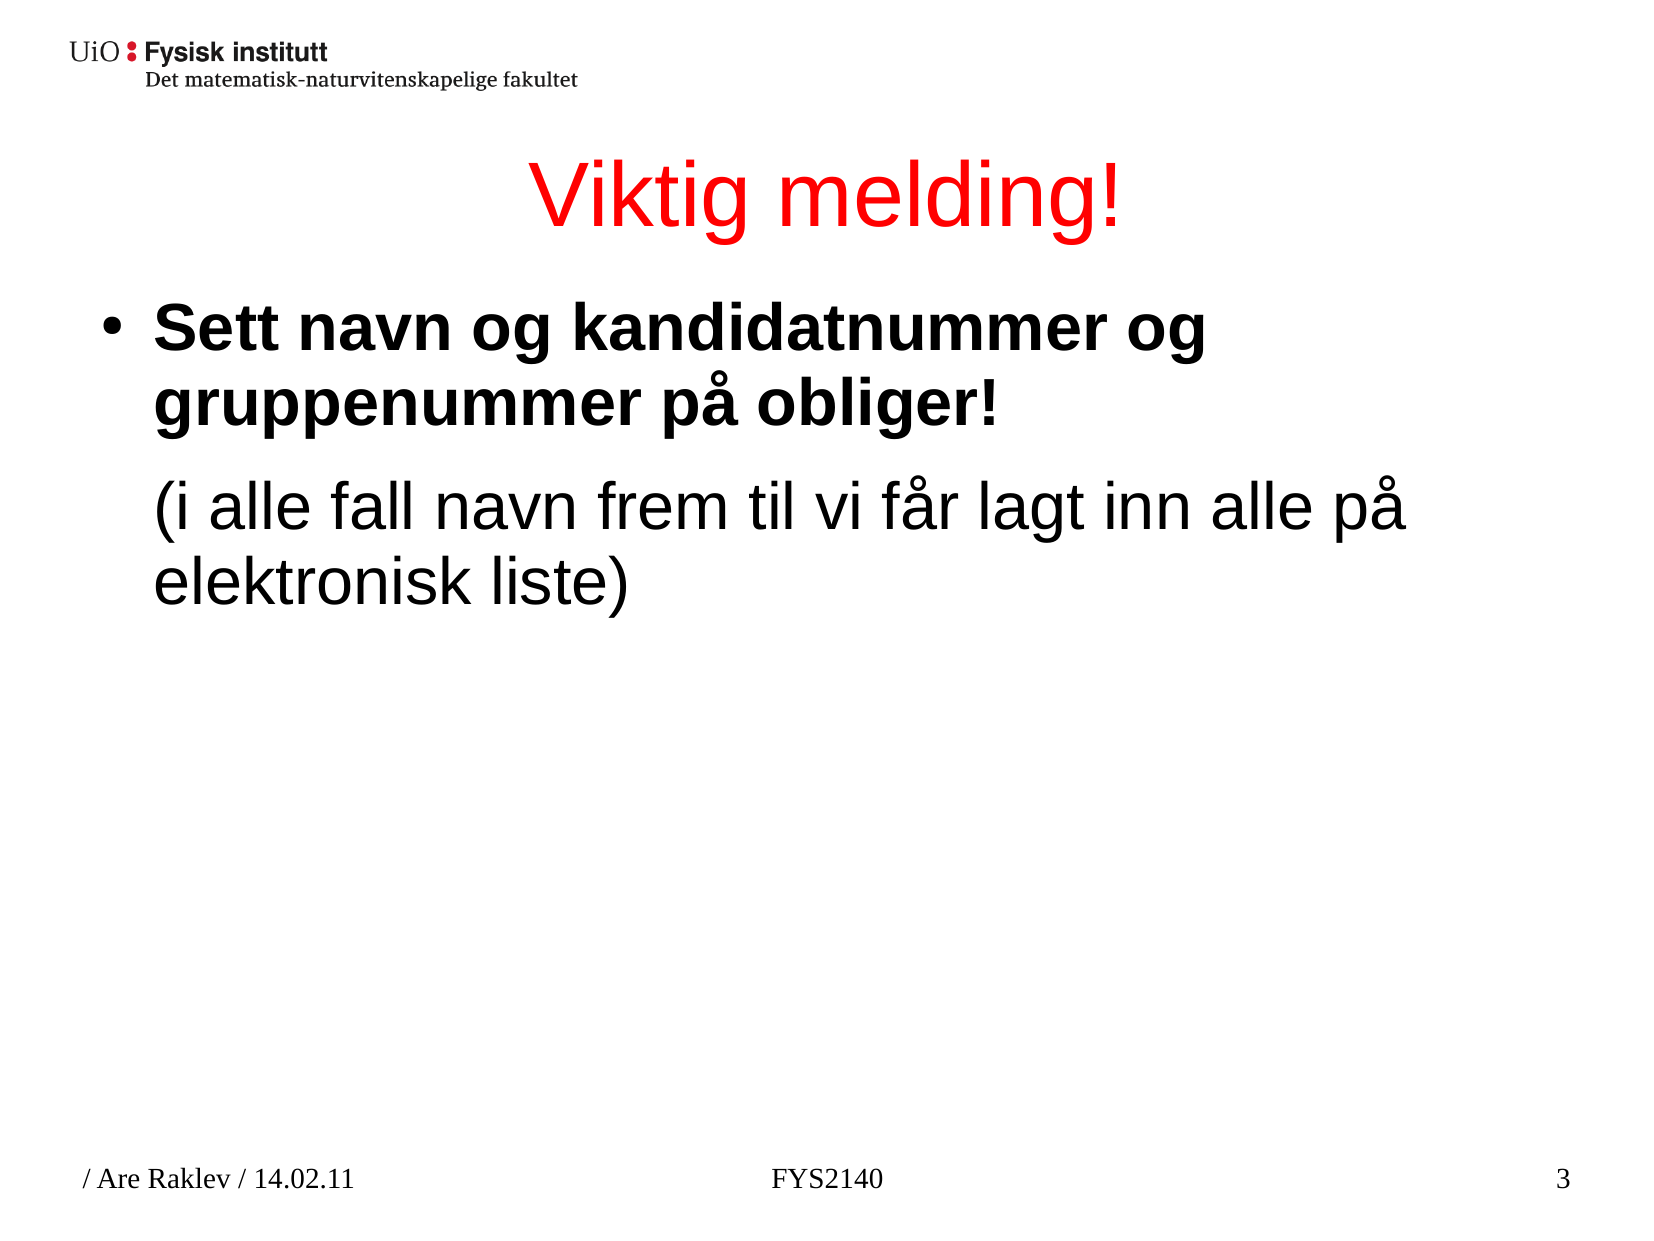

# Viktig melding!
Sett navn og kandidatnummer og gruppenummer på obliger!
(i alle fall navn frem til vi får lagt inn alle på elektronisk liste)
/ Are Raklev / 14.02.11
FYS2140
3